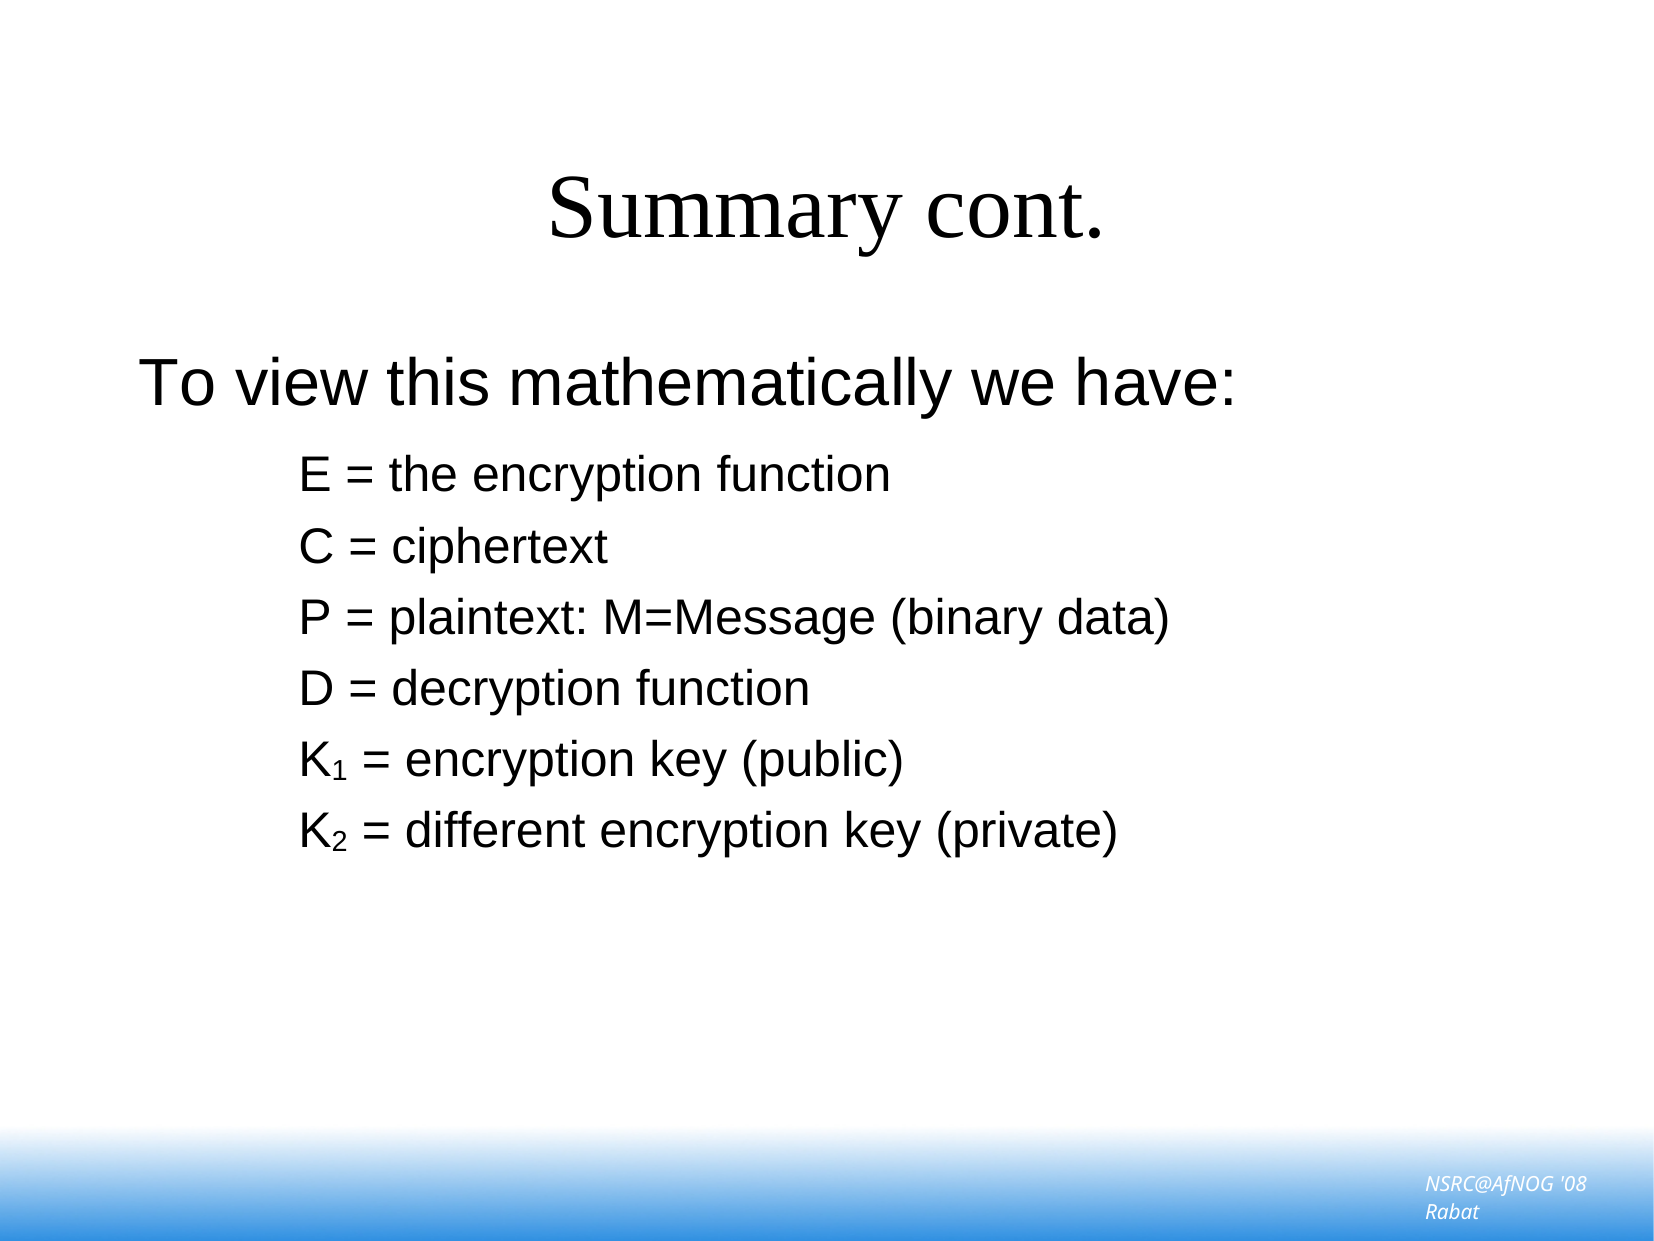

# Summary cont.
To view this mathematically we have:
E = the encryption function
C = ciphertext
P = plaintext: M=Message (binary data)
D = decryption function
K1 = encryption key (public)
K2 = different encryption key (private)